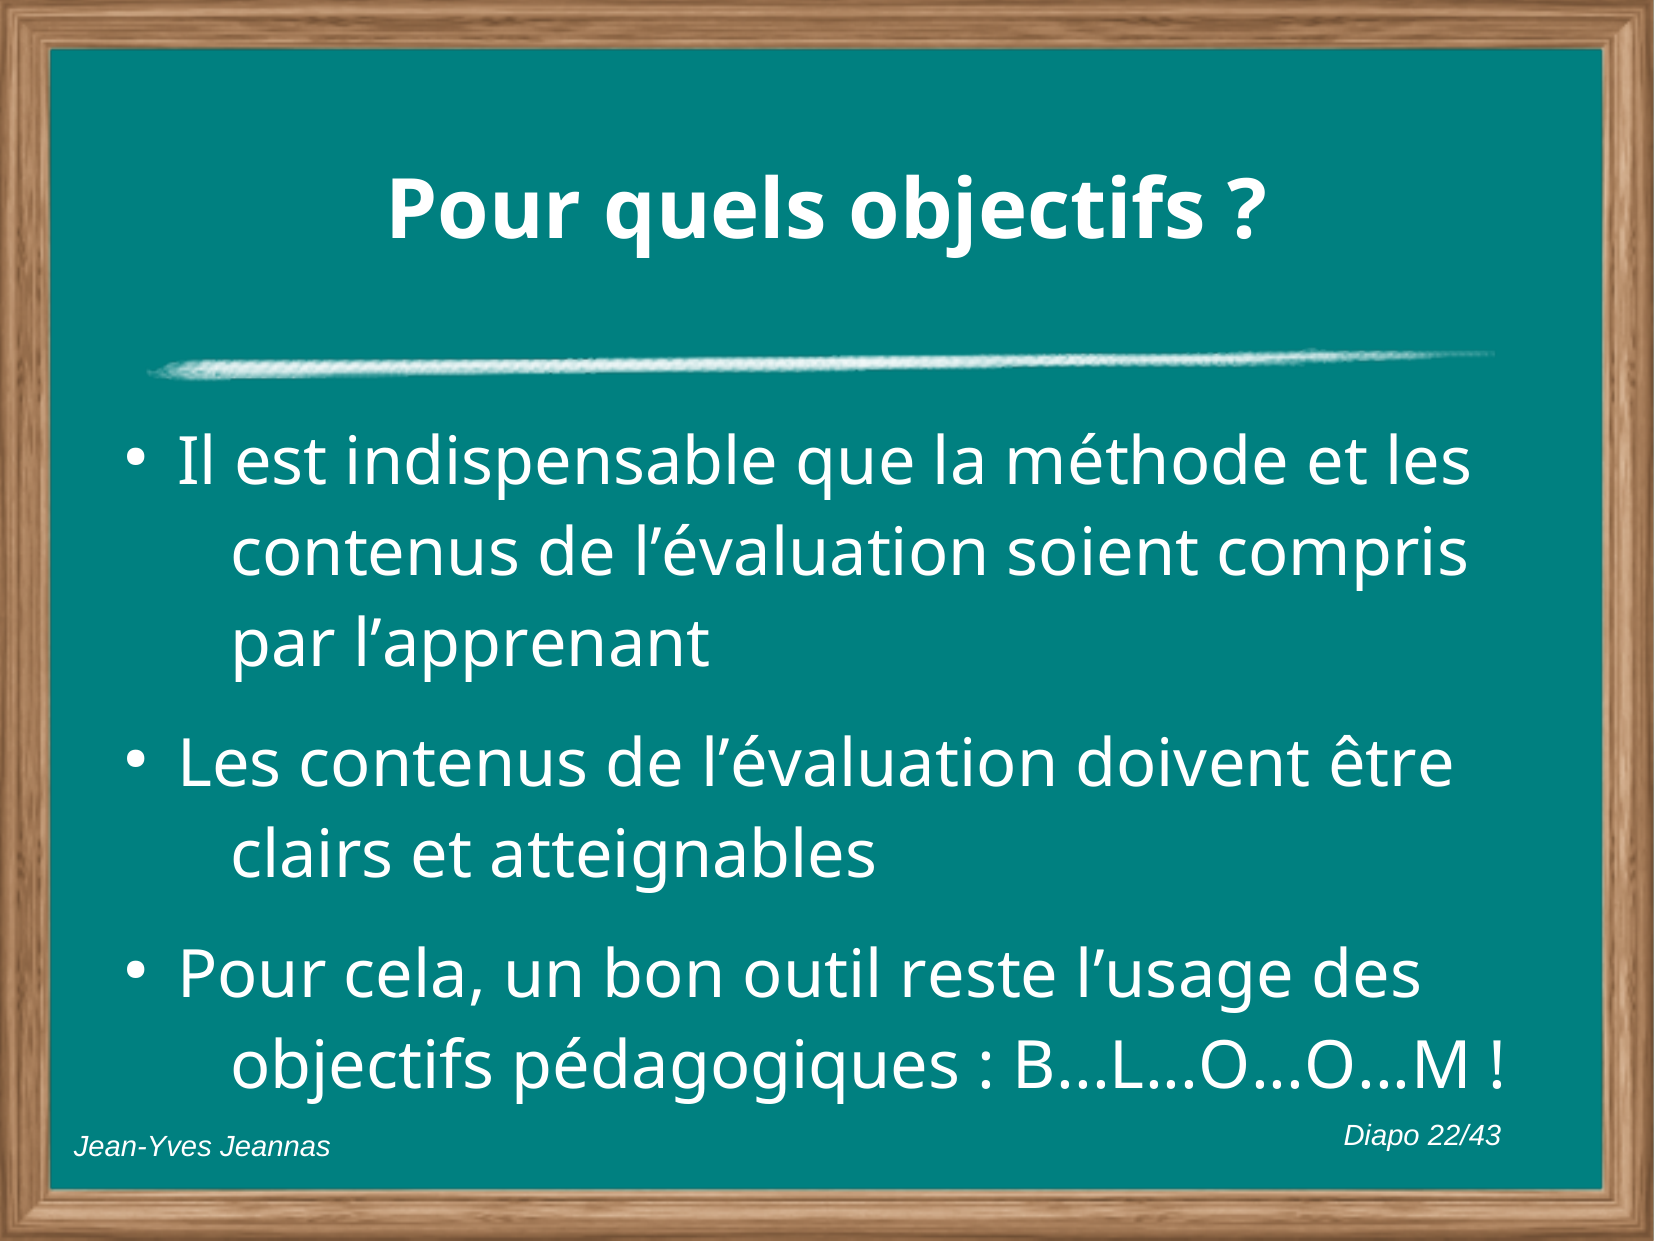

# Pour quels objectifs ?
Il est indispensable que la méthode et les contenus de l’évaluation soient compris par l’apprenant
Les contenus de l’évaluation doivent être clairs et atteignables
Pour cela, un bon outil reste l’usage des objectifs pédagogiques : B...L...O...O...M !